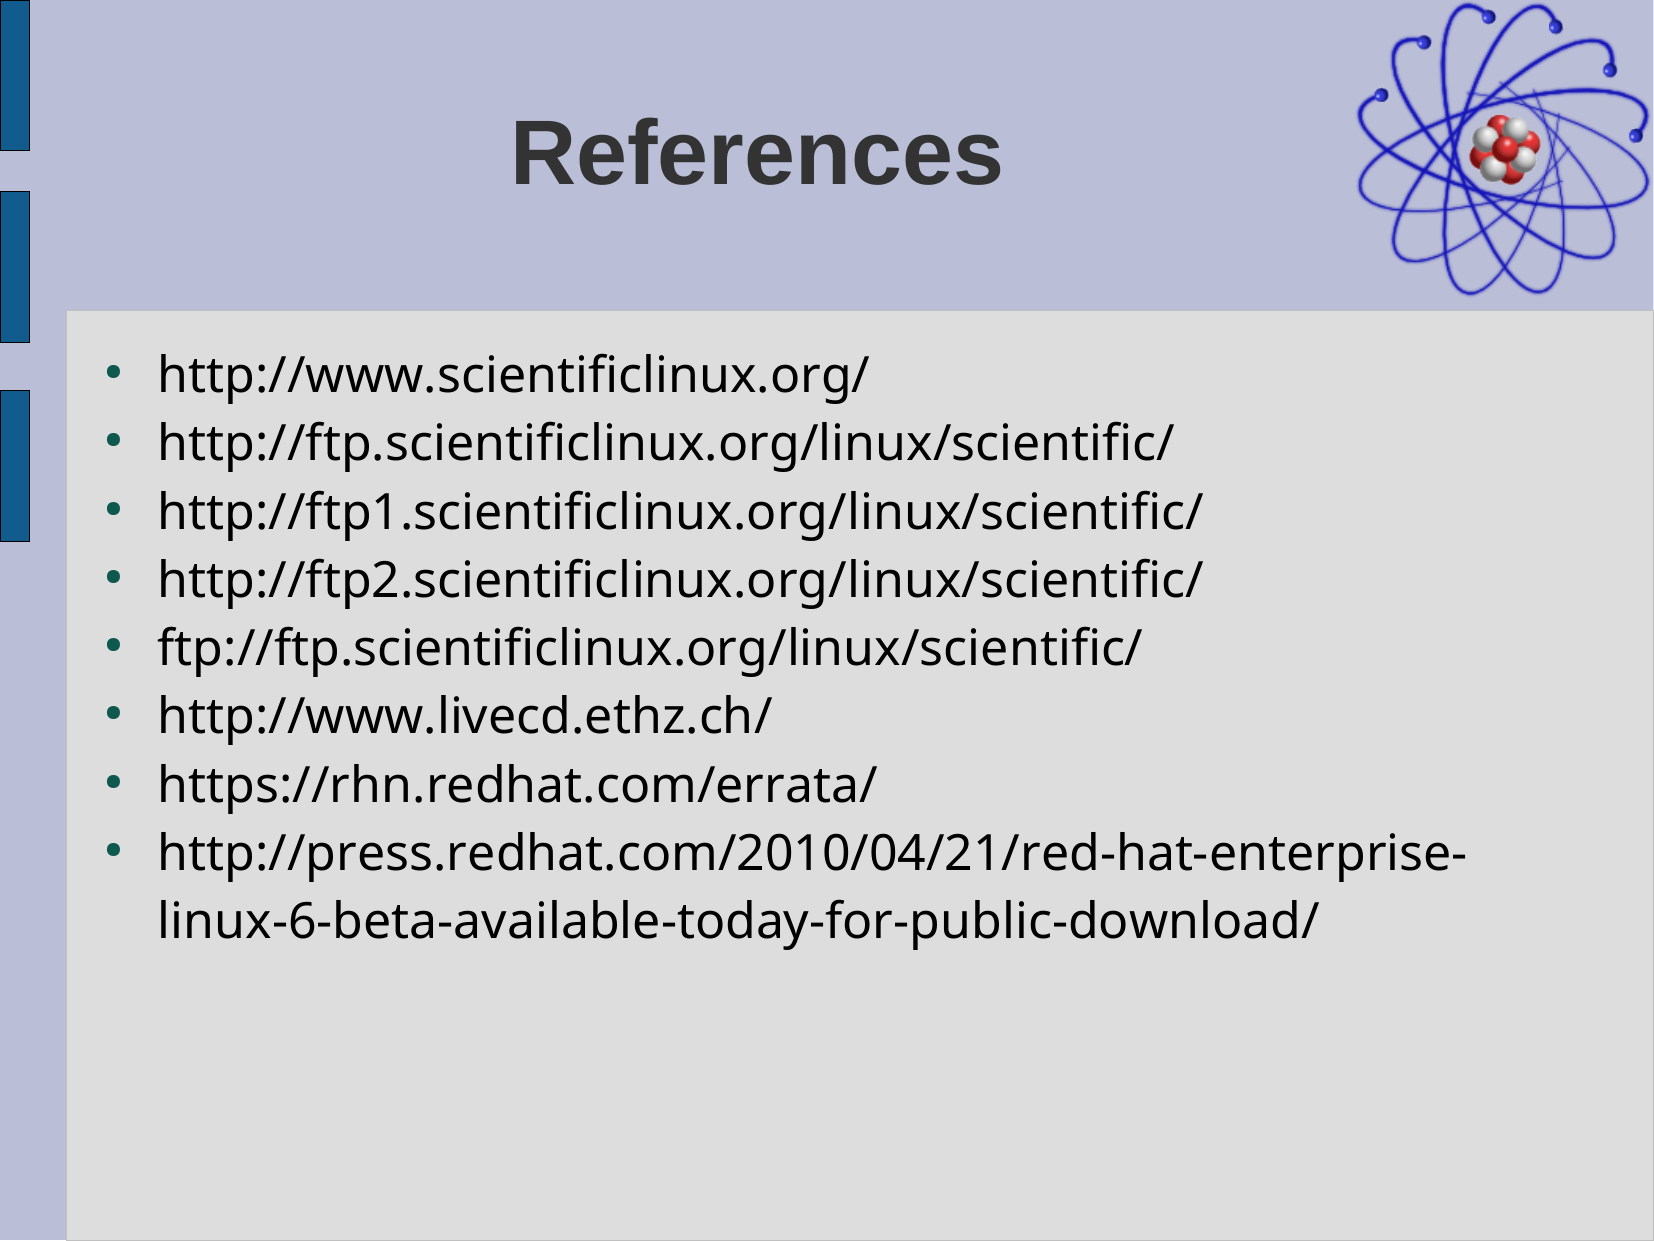

# References
http://www.scientificlinux.org/
http://ftp.scientificlinux.org/linux/scientific/
http://ftp1.scientificlinux.org/linux/scientific/
http://ftp2.scientificlinux.org/linux/scientific/
ftp://ftp.scientificlinux.org/linux/scientific/
http://www.livecd.ethz.ch/
https://rhn.redhat.com/errata/
http://press.redhat.com/2010/04/21/red-hat-enterprise-linux-6-beta-available-today-for-public-download/